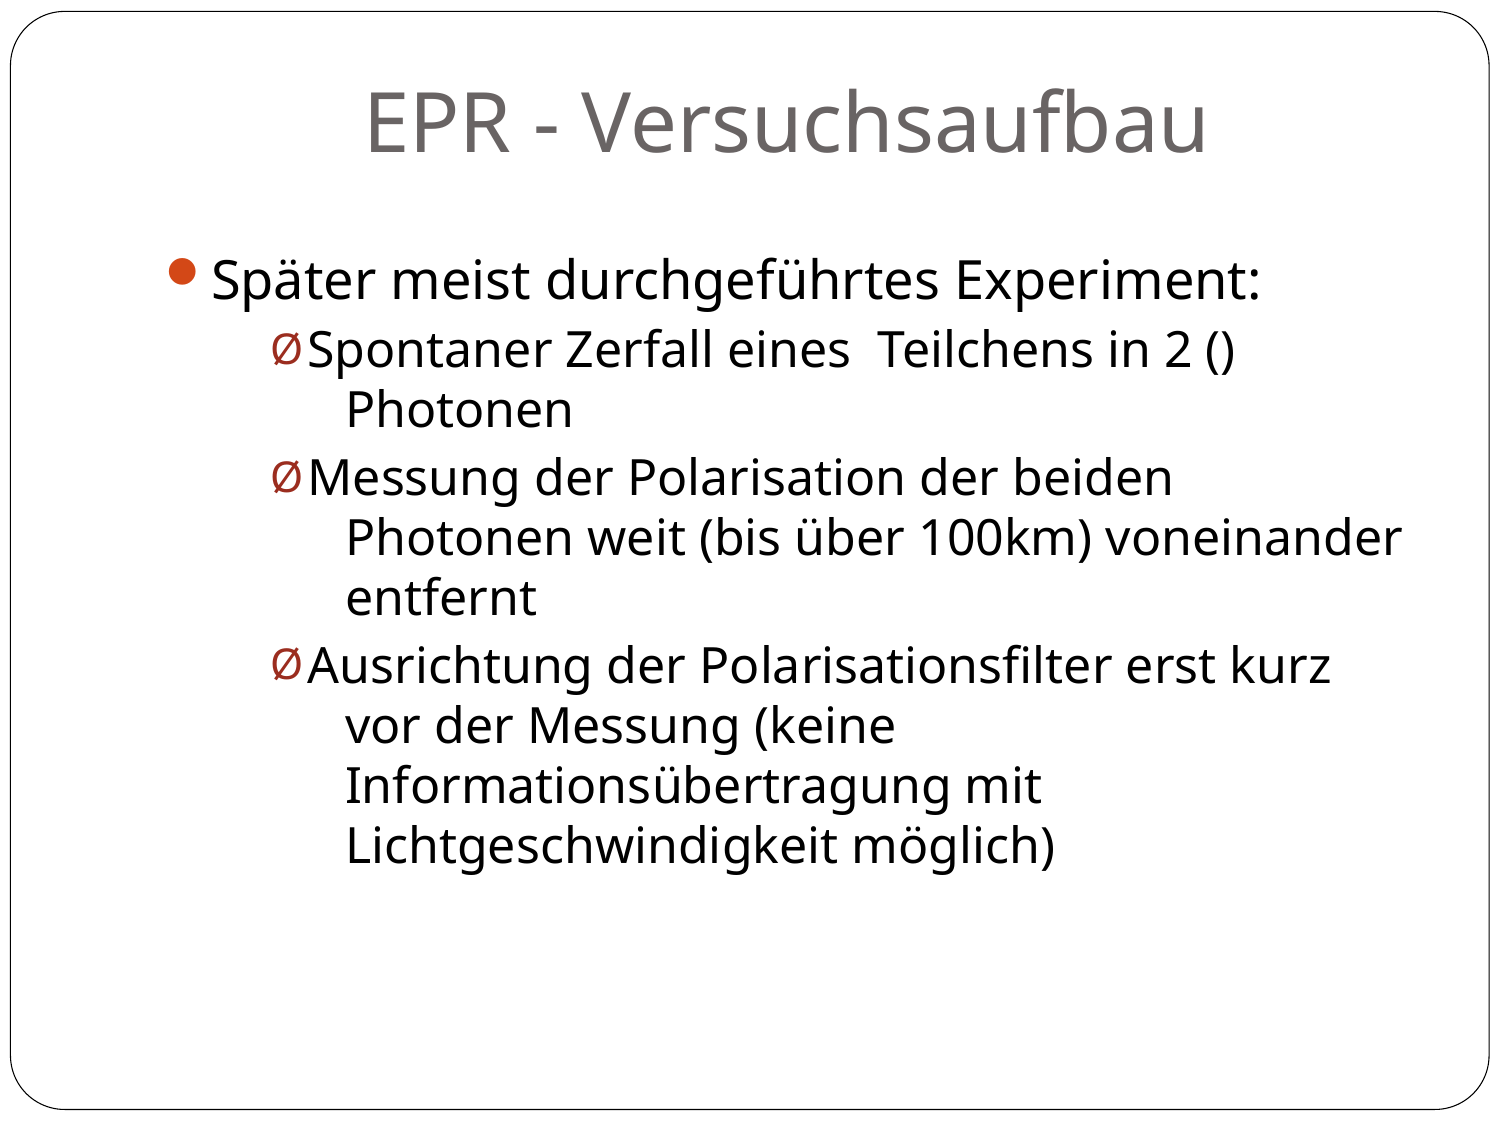

# EPR - Versuchsaufbau
Später meist durchgeführtes Experiment:
Spontaner Zerfall eines Teilchens in 2 () Photonen
Messung der Polarisation der beiden Photonen weit (bis über 100km) voneinander entfernt
Ausrichtung der Polarisationsfilter erst kurz vor der Messung (keine Informationsübertragung mit Lichtgeschwindigkeit möglich)